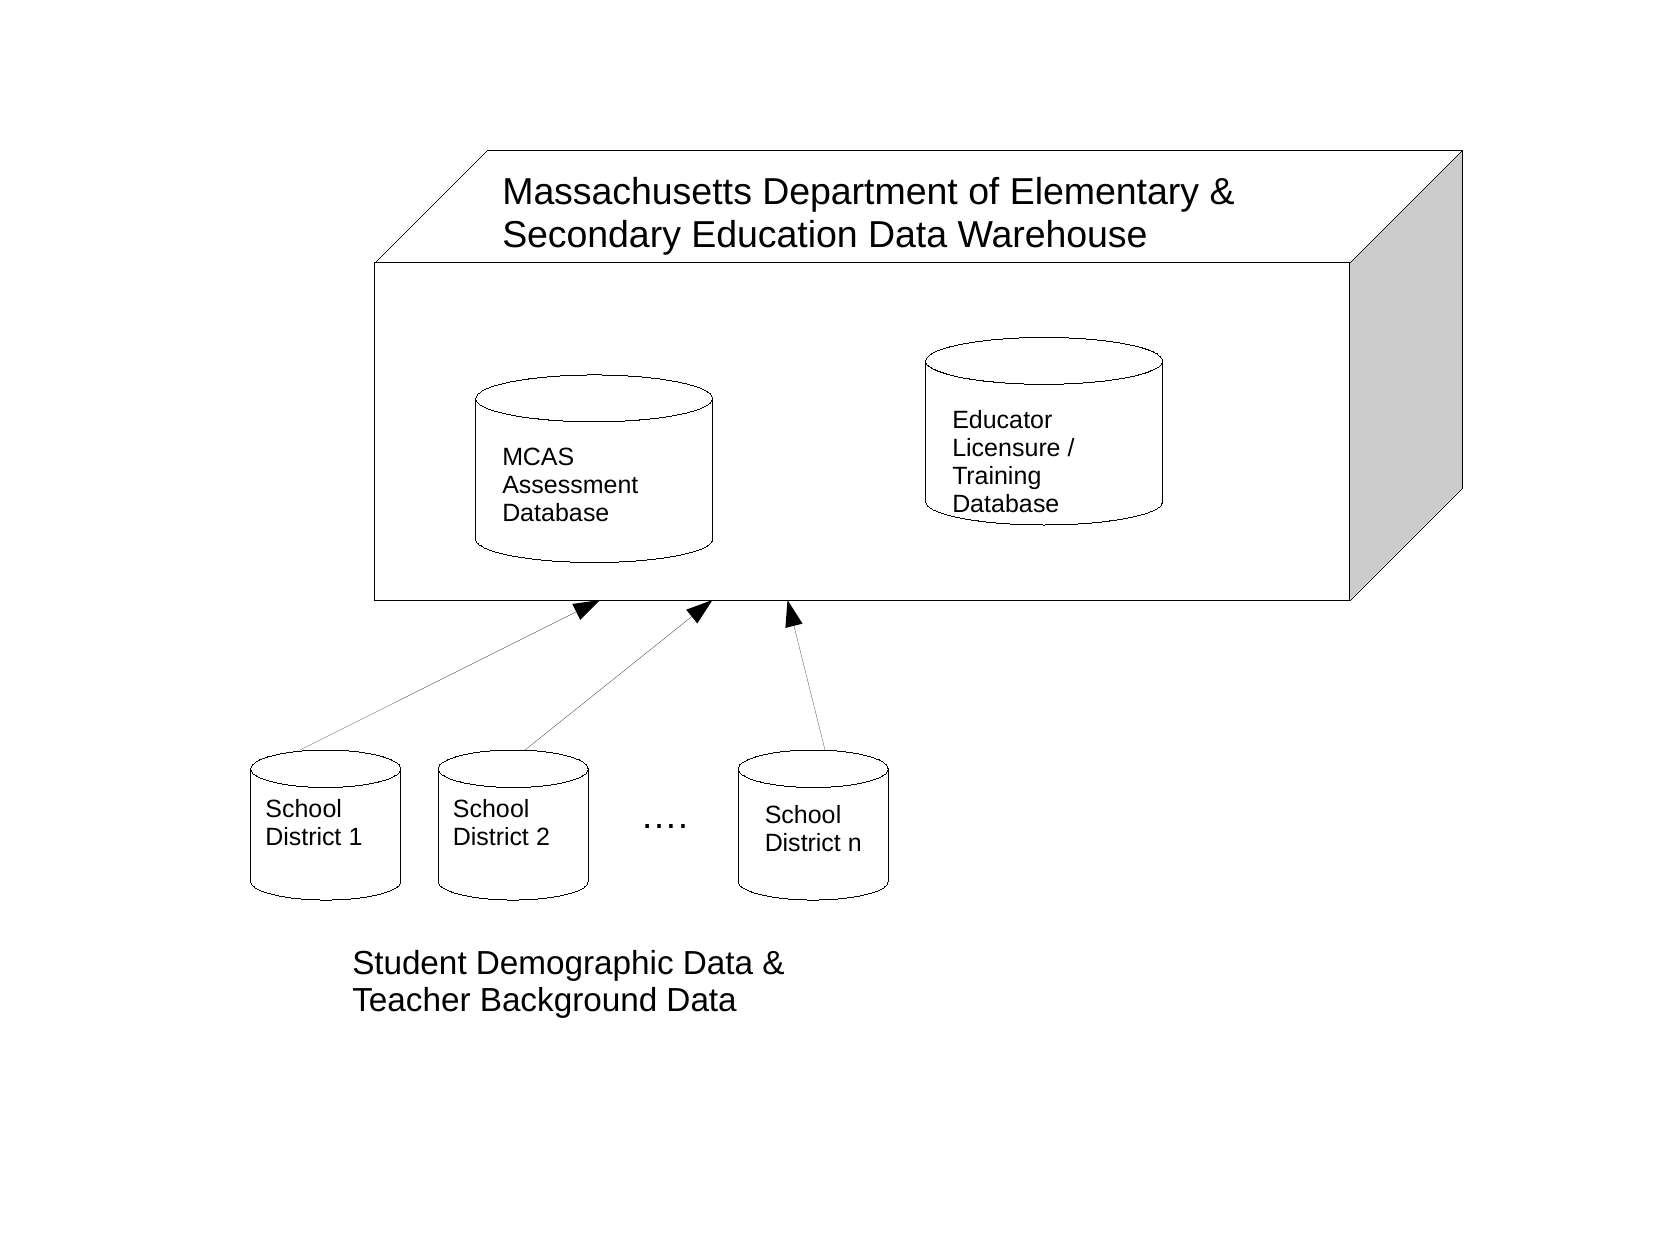

Massachusetts Department of Elementary & Secondary Education Data Warehouse
Educator Licensure / Training Database
MCAS Assessment Database
School
District 1
School
District 2
….
School
District n
Student Demographic Data & Teacher Background Data